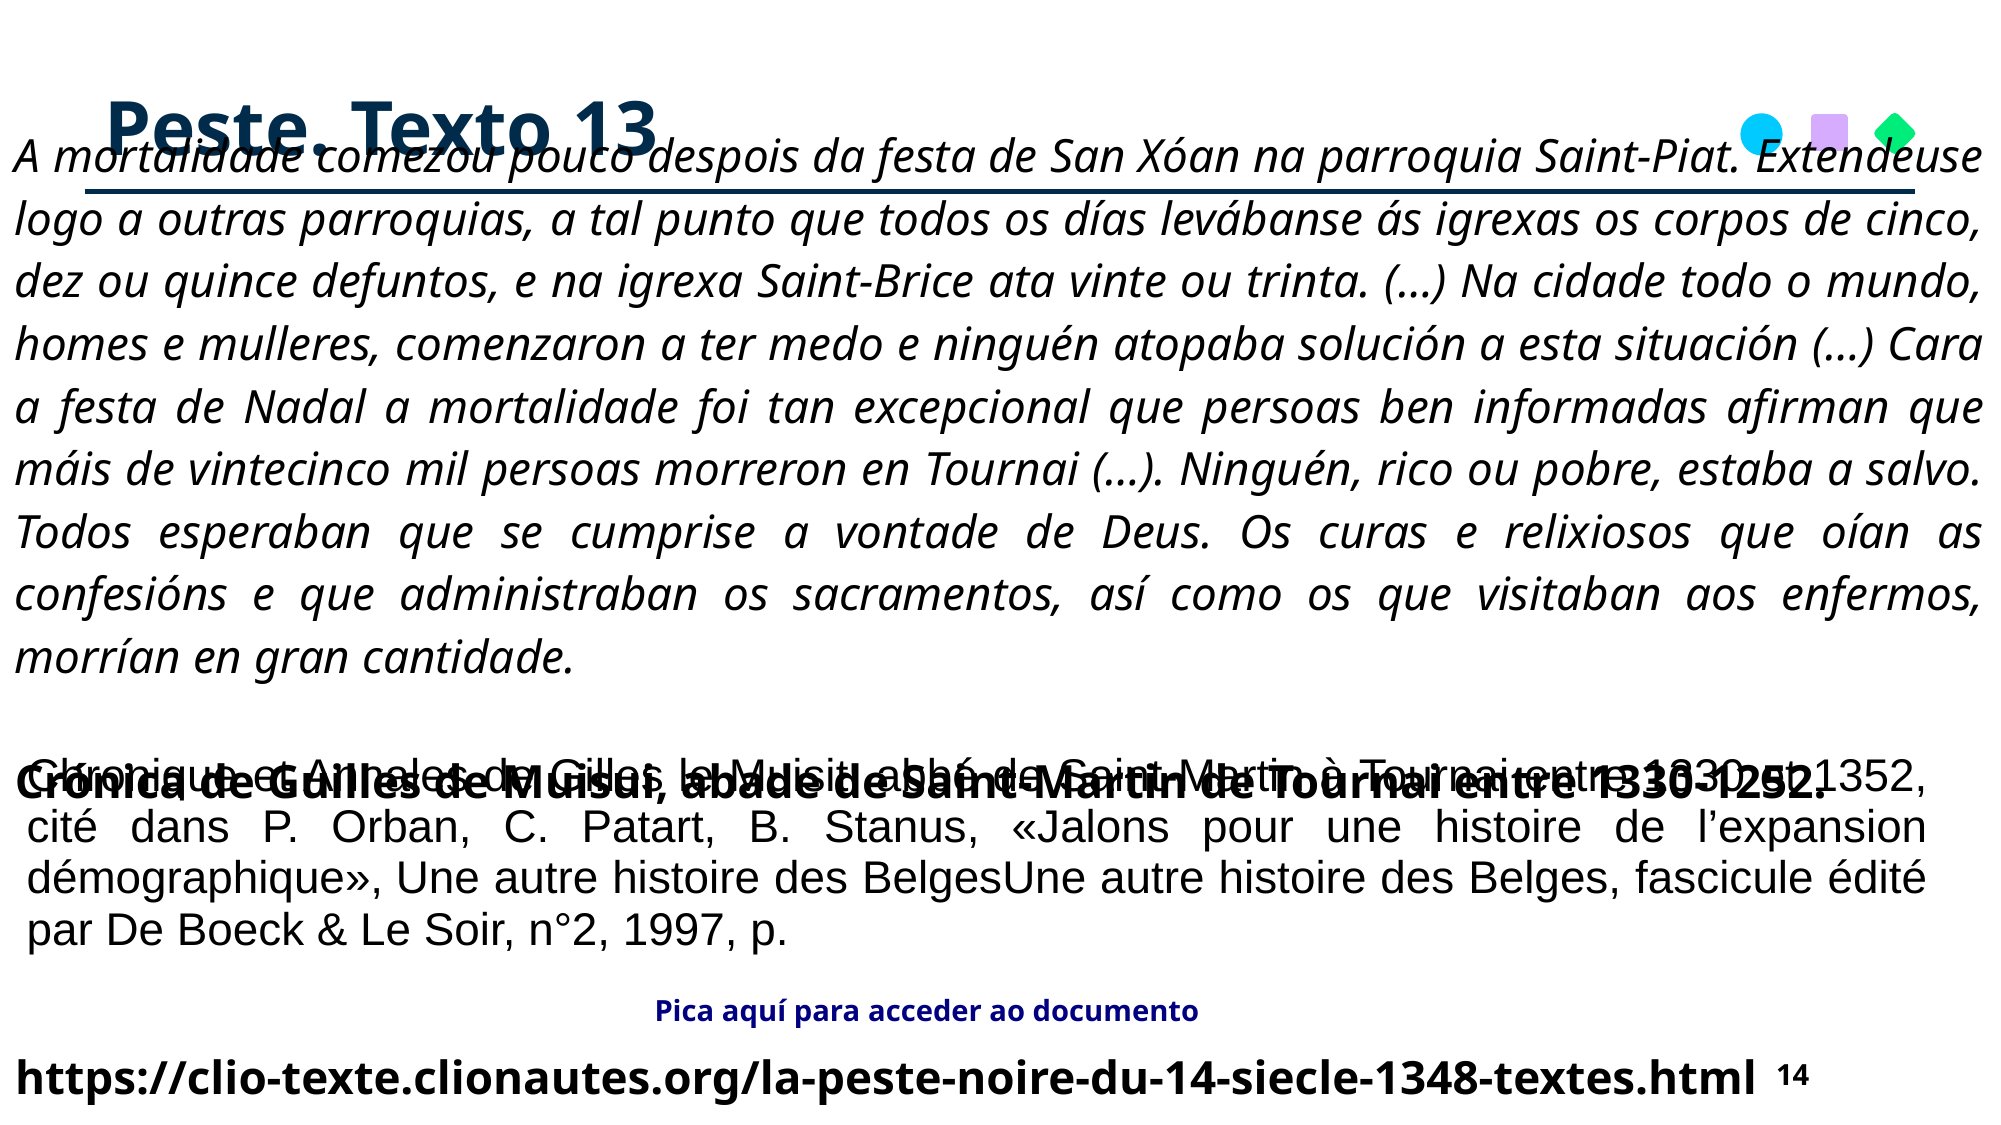

# Peste. Texto 13
A mortalidade comezou pouco despois da festa de San Xóan na parroquia Saint-Piat. Extendeuse logo a outras parroquias, a tal punto que todos os días levábanse ás igrexas os corpos de cinco, dez ou quince defuntos, e na igrexa Saint-Brice ata vinte ou trinta. (…) Na cidade todo o mundo, homes e mulleres, comenzaron a ter medo e ninguén atopaba solución a esta situación (…) Cara a festa de Nadal a mortalidade foi tan excepcional que persoas ben informadas afirman que máis de vintecinco mil persoas morreron en Tournai (…). Ninguén, rico ou pobre, estaba a salvo. Todos esperaban que se cumprise a vontade de Deus. Os curas e relixiosos que oían as confesións e que administraban os sacramentos, así como os que visitaban aos enfermos, morrían en gran cantidade.
Crónica de Guilles de Muisui, abade de Saint-Martin de Tournai entre 1330-1252.
Chronique et Annales de Gilles le Muisit, abbé de Saint-Martin à Tournai entre 1330 et 1352, cité dans P. Orban, C. Patart, B. Stanus, «Jalons pour une histoire de l’expansion démographique», Une autre histoire des BelgesUne autre histoire des Belges, fascicule édité par De Boeck & Le Soir, n°2, 1997, p.
Pica aquí para acceder ao documento
https://clio-texte.clionautes.org/la-peste-noire-du-14-siecle-1348-textes.html